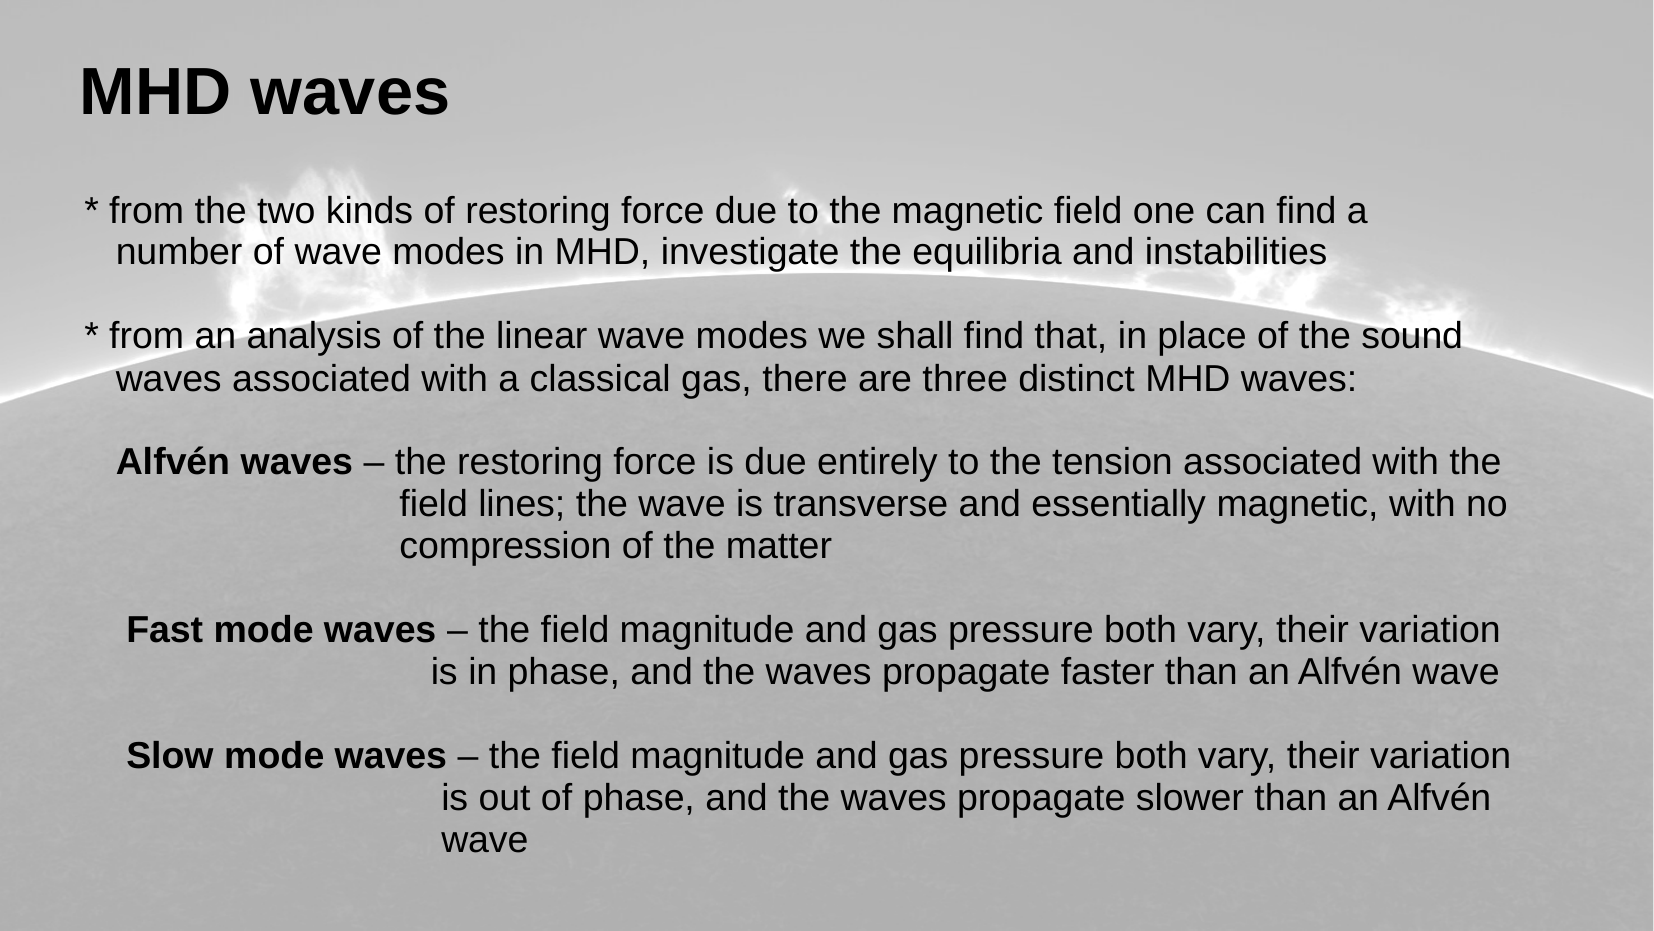

MHD waves
* from the two kinds of restoring force due to the magnetic field one can find a
 number of wave modes in MHD, investigate the equilibria and instabilities
* from an analysis of the linear wave modes we shall find that, in place of the sound
 waves associated with a classical gas, there are three distinct MHD waves:
 Alfvén waves – the restoring force is due entirely to the tension associated with the
 field lines; the wave is transverse and essentially magnetic, with no
 compression of the matter
 Fast mode waves – the field magnitude and gas pressure both vary, their variation
 is in phase, and the waves propagate faster than an Alfvén wave
 Slow mode waves – the field magnitude and gas pressure both vary, their variation
 is out of phase, and the waves propagate slower than an Alfvén
 wave